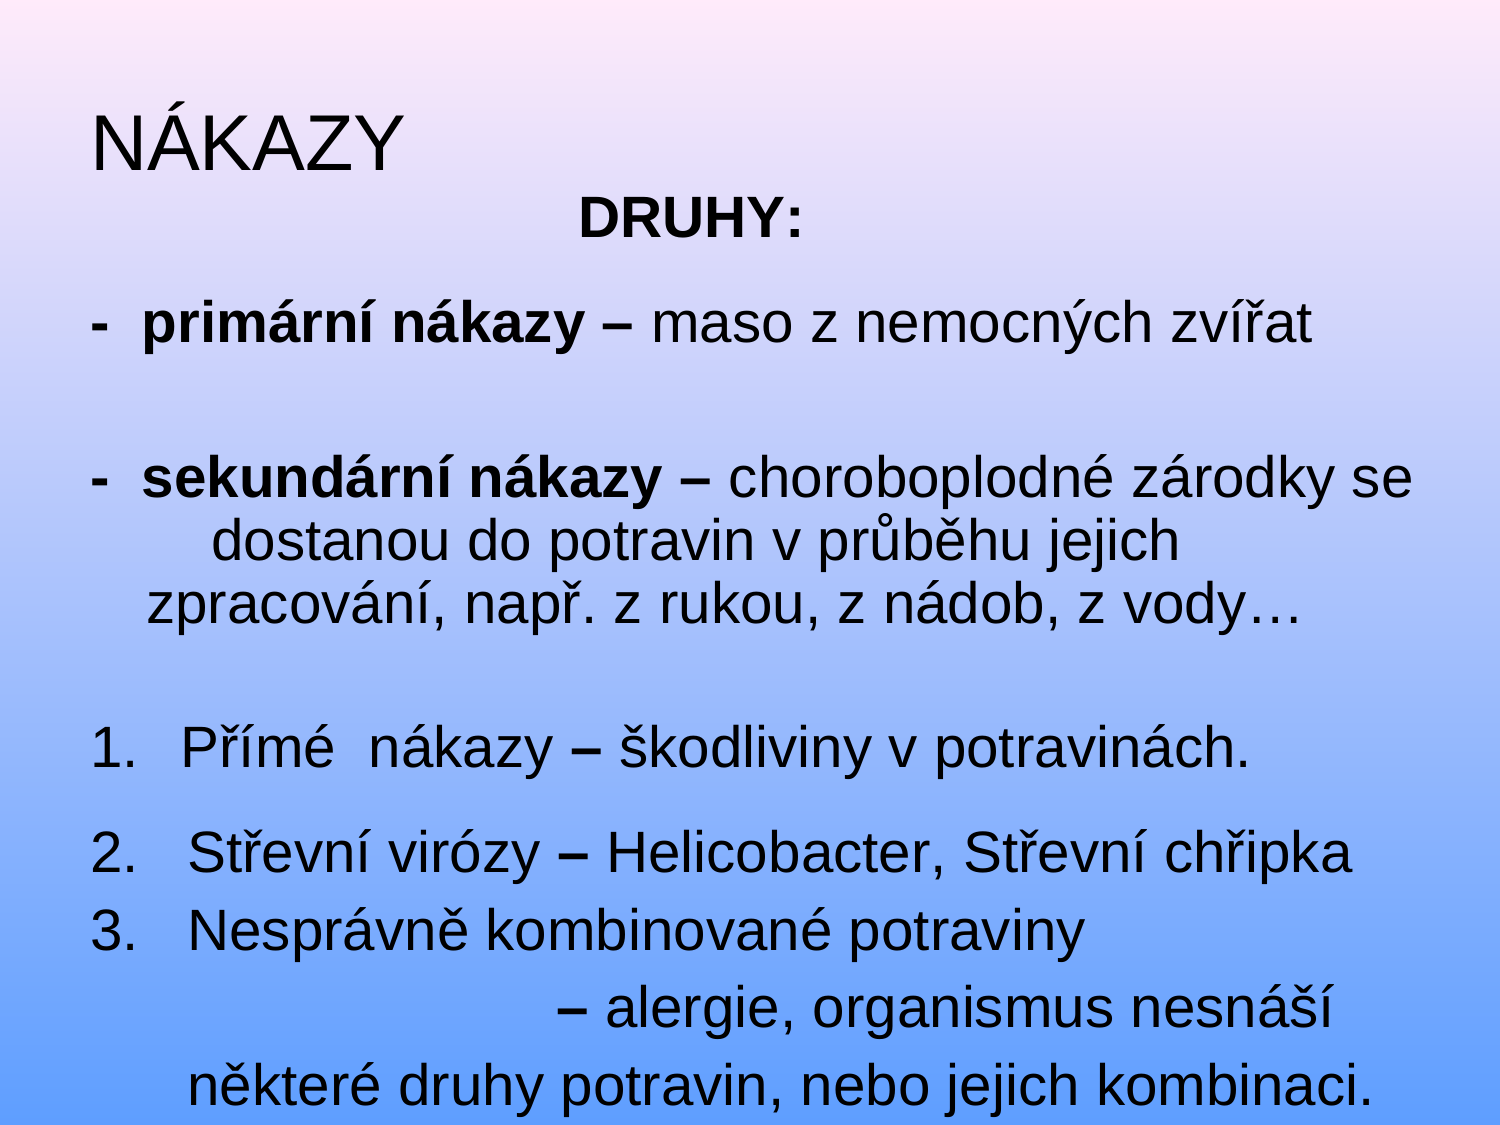

# NÁKAZY
			 DRUHY:
- primární nákazy – maso z nemocných zvířat
- sekundární nákazy – choroboplodné zárodky se dostanou do potravin v průběhu jejich zpracování, např. z rukou, z nádob, z vody…
1.  Přímé nákazy – škodliviny v potravinách.
2.   Střevní virózy – Helicobacter, Střevní chřipka
3.   Nesprávně kombinované potraviny
				 – alergie, organismus nesnáší
 některé druhy potravin, nebo jejich kombinaci.